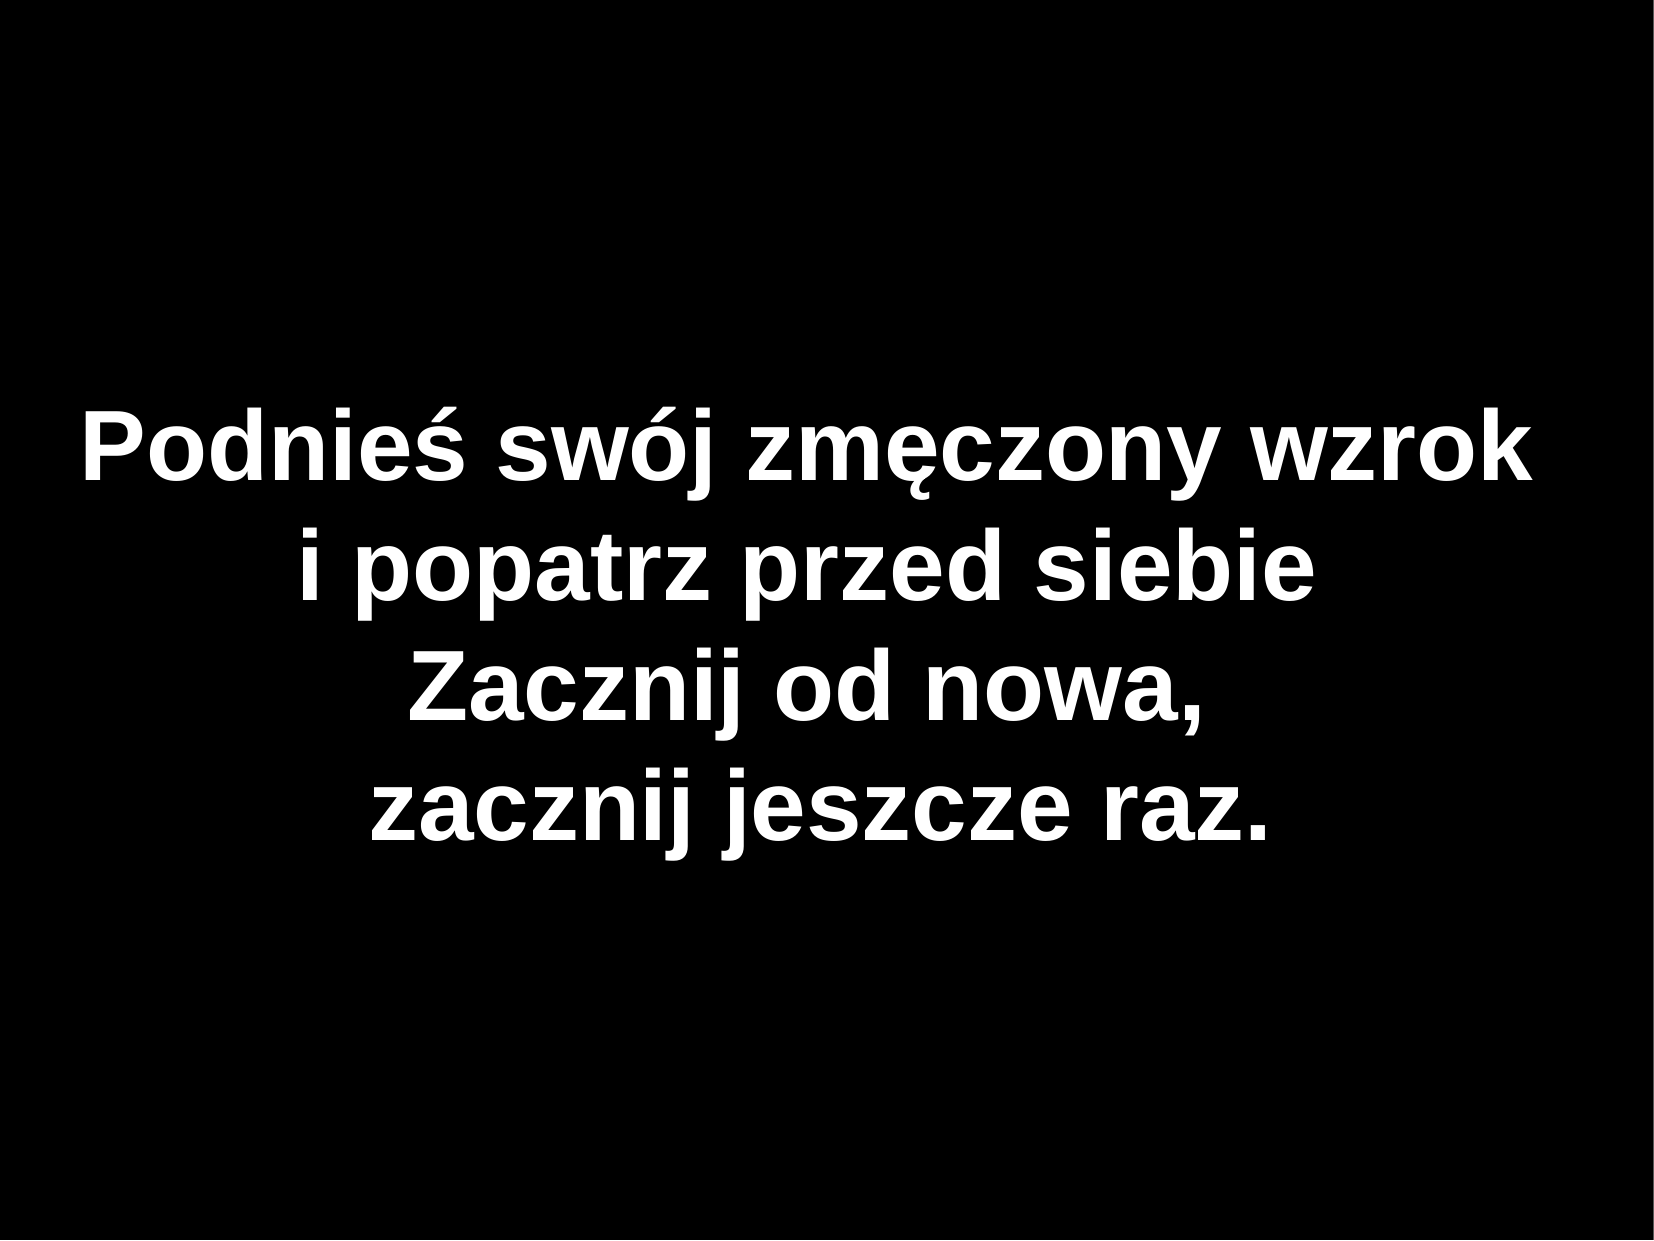

# Podnieś swój zmęczony wzrok  i popatrz przed siebie  Zacznij od nowa,  zacznij jeszcze raz.